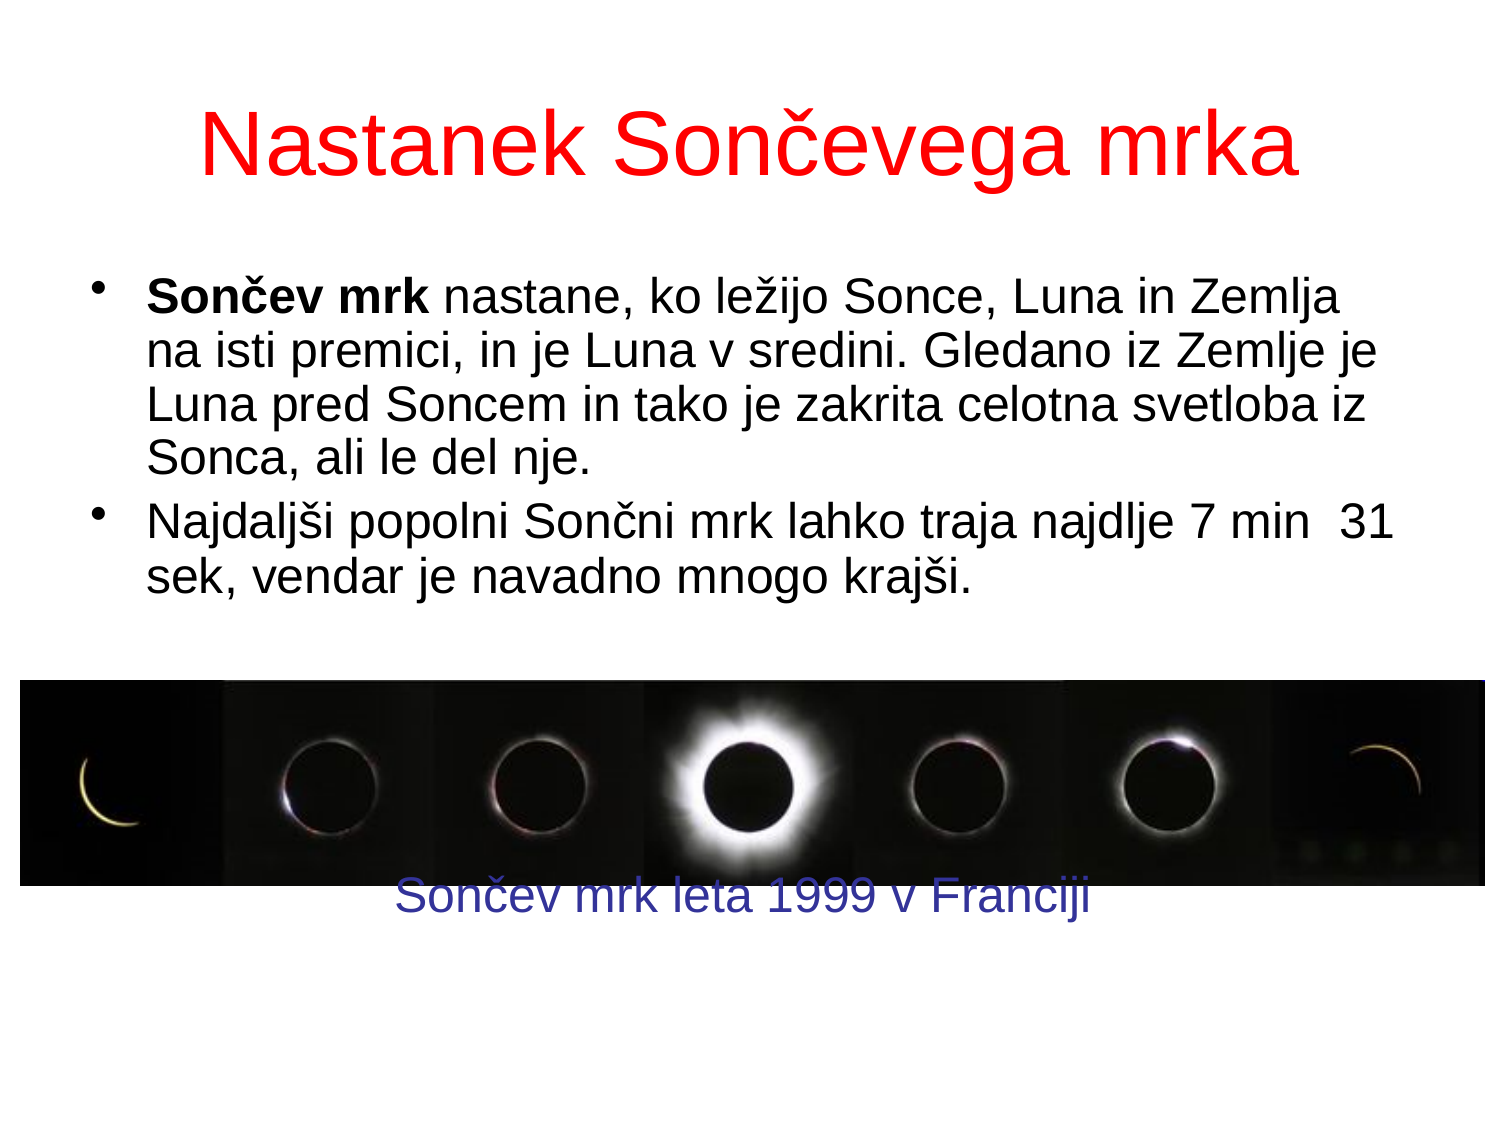

# Nastanek Sončevega mrka
Sončev mrk nastane, ko ležijo Sonce, Luna in Zemlja na isti premici, in je Luna v sredini. Gledano iz Zemlje je Luna pred Soncem in tako je zakrita celotna svetloba iz Sonca, ali le del nje.
Najdaljši popolni Sončni mrk lahko traja najdlje 7 min 31 sek, vendar je navadno mnogo krajši.
Sončev mrk leta 1999 v Franciji